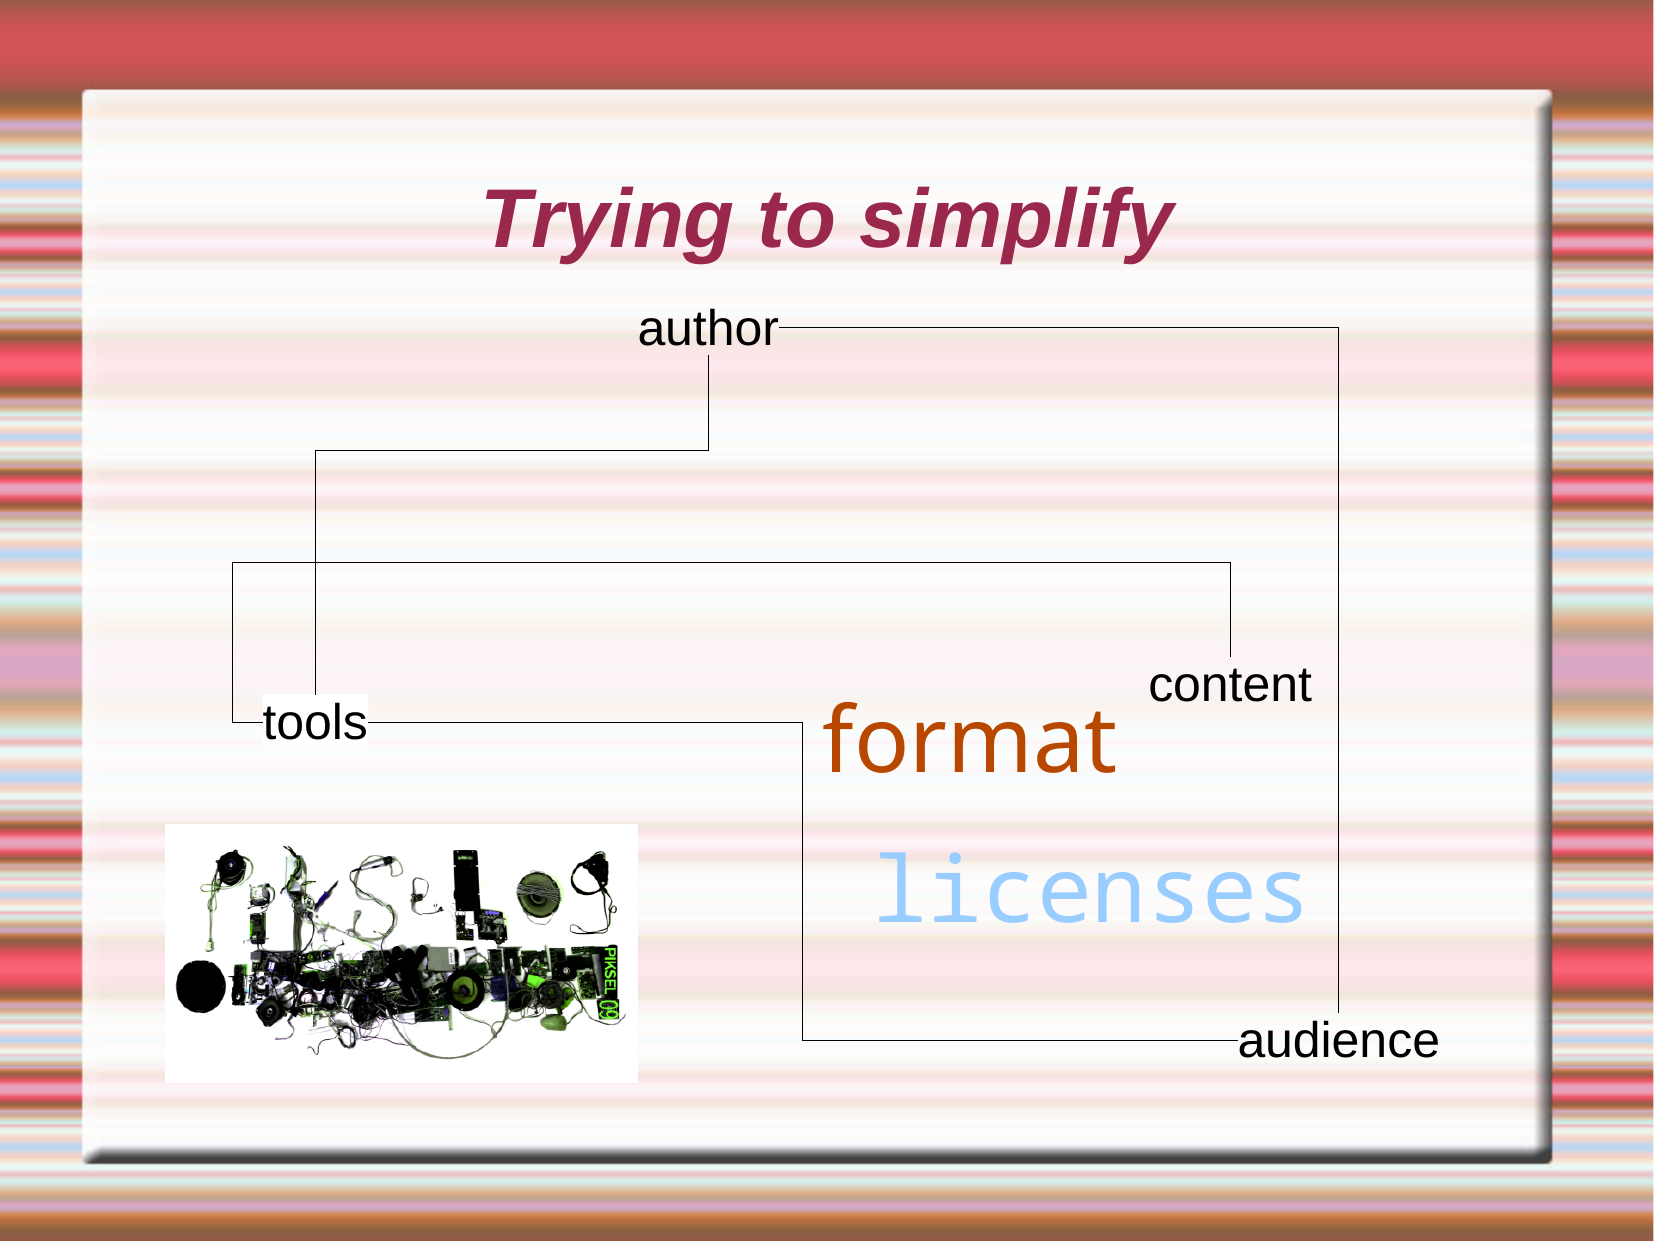

# Trying to simplify
author
content
format
tools
licenses
audience